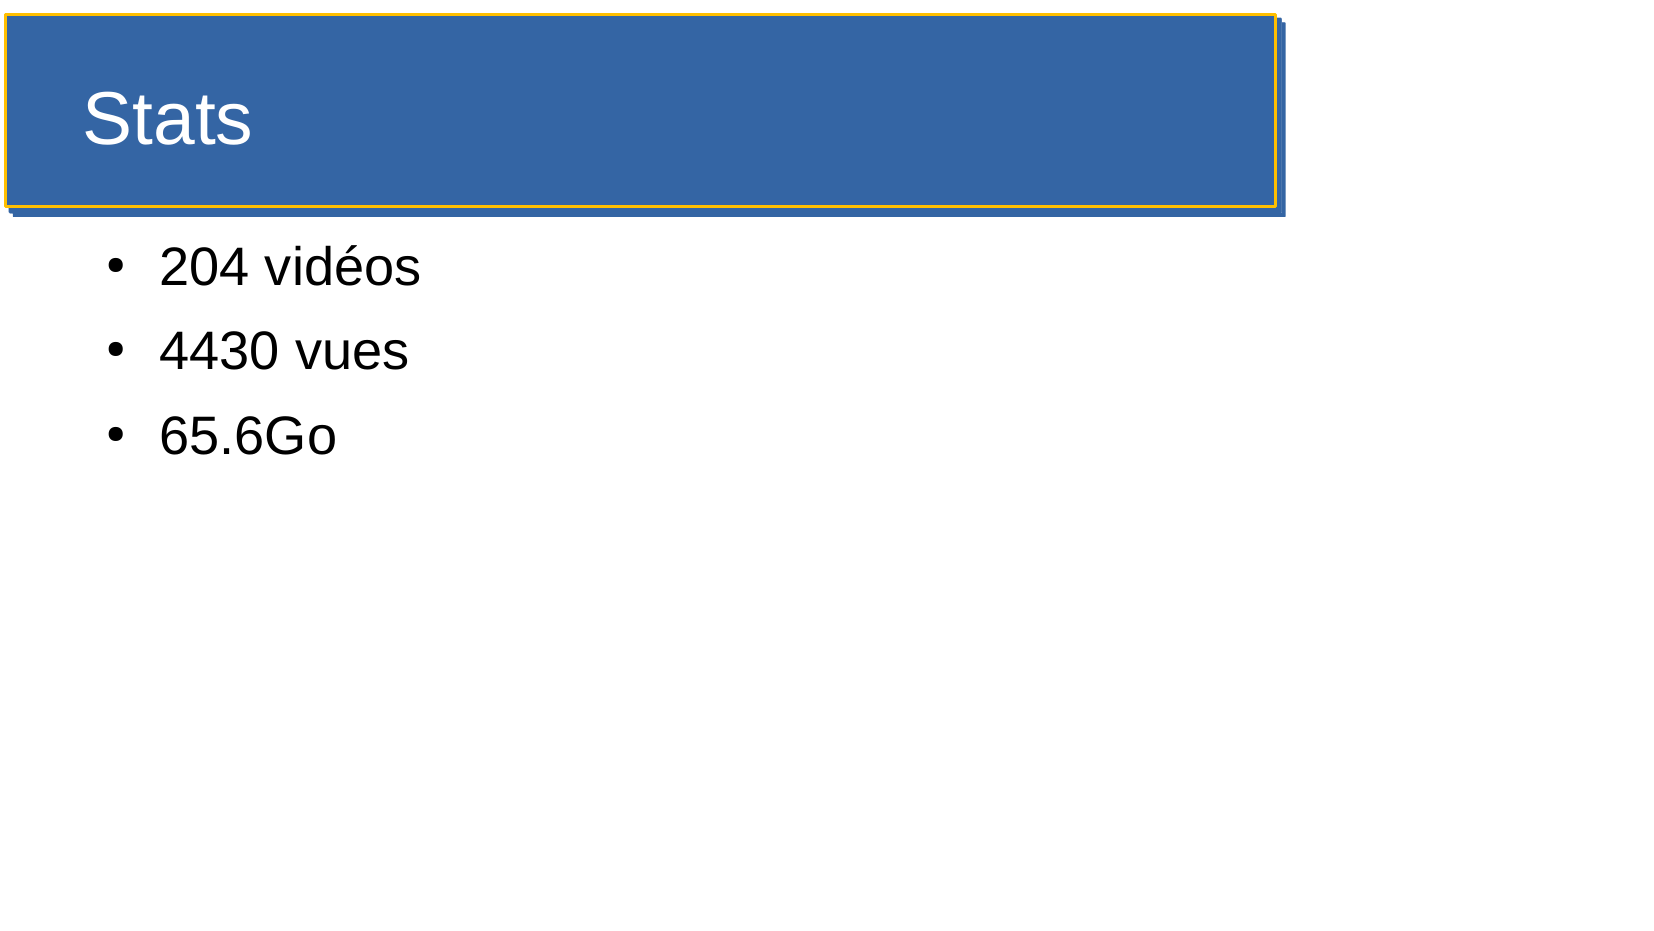

# Stats
204 vidéos
4430 vues
65.6Go